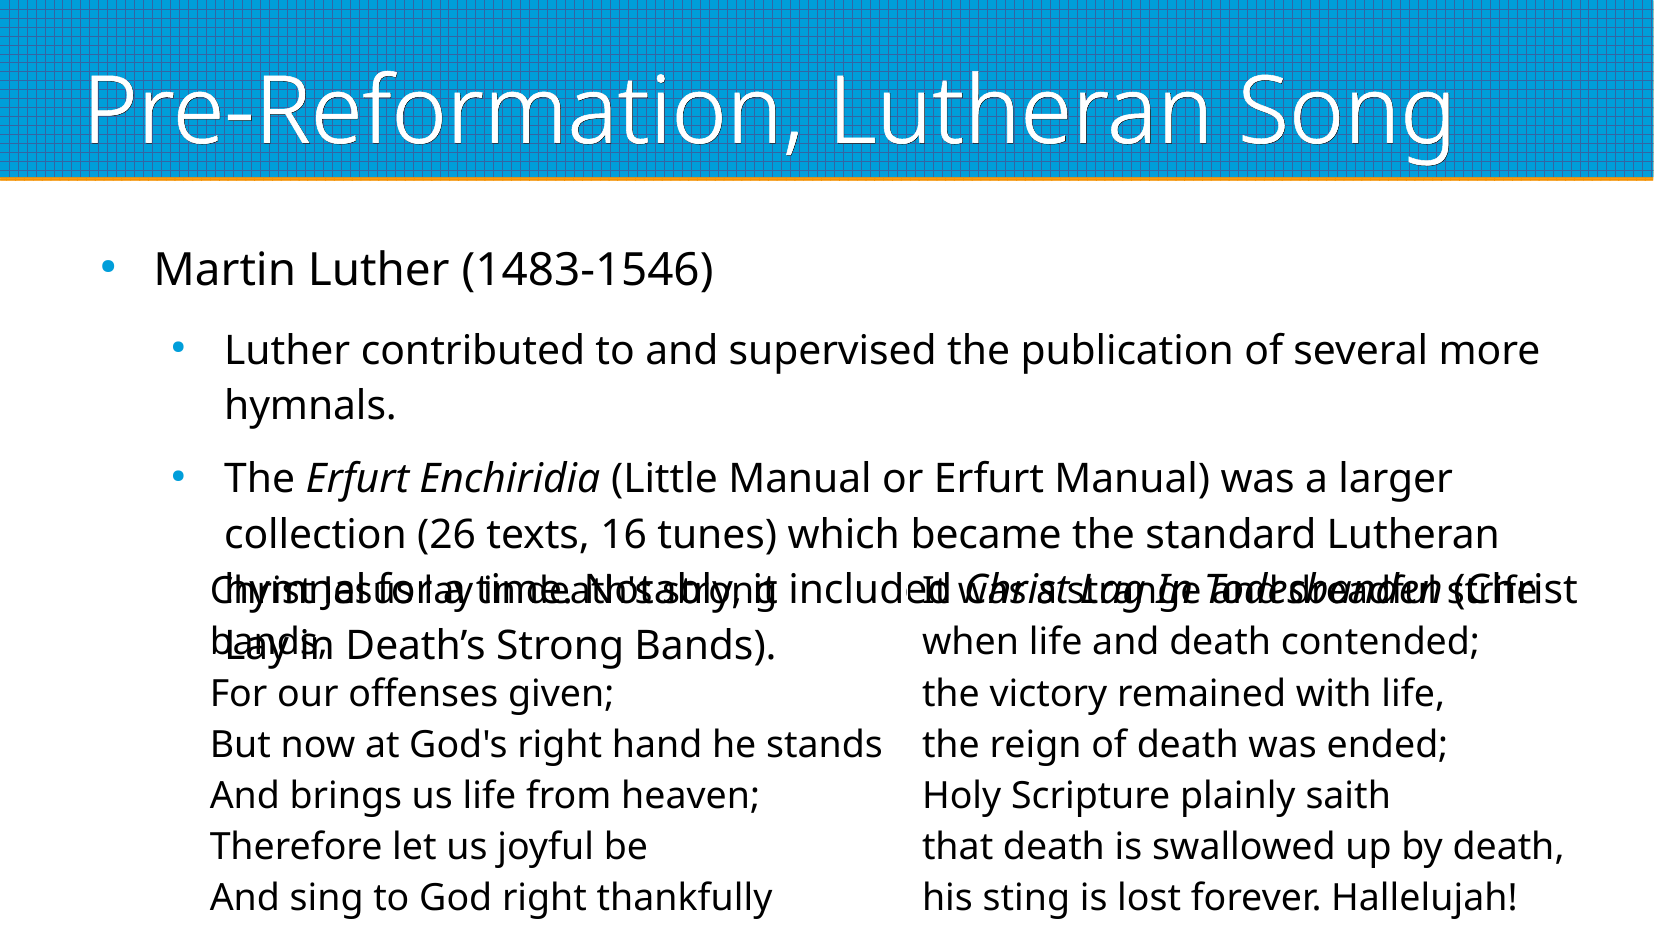

# Pre-Reformation, Lutheran Song
Martin Luther (1483-1546)
Luther contributed to and supervised the publication of several more hymnals.
The Erfurt Enchiridia (Little Manual or Erfurt Manual) was a larger collection (26 texts, 16 tunes) which became the standard Lutheran hymnal for a time. Notably, it included Christ Lag In Todesbanden (Christ Lay in Death’s Strong Bands).
| Christ Jesus lay in death's strong bands, For our offenses given; But now at God's right hand he stands And brings us life from heaven; Therefore let us joyful be And sing to God right thankfully Loud songs of hallelujah. Hallelujah! | It was a strange and dreadful strife when life and death contended; the victory remained with life, the reign of death was ended; Holy Scripture plainly saith that death is swallowed up by death, his sting is lost forever. Hallelujah! |
| --- | --- |